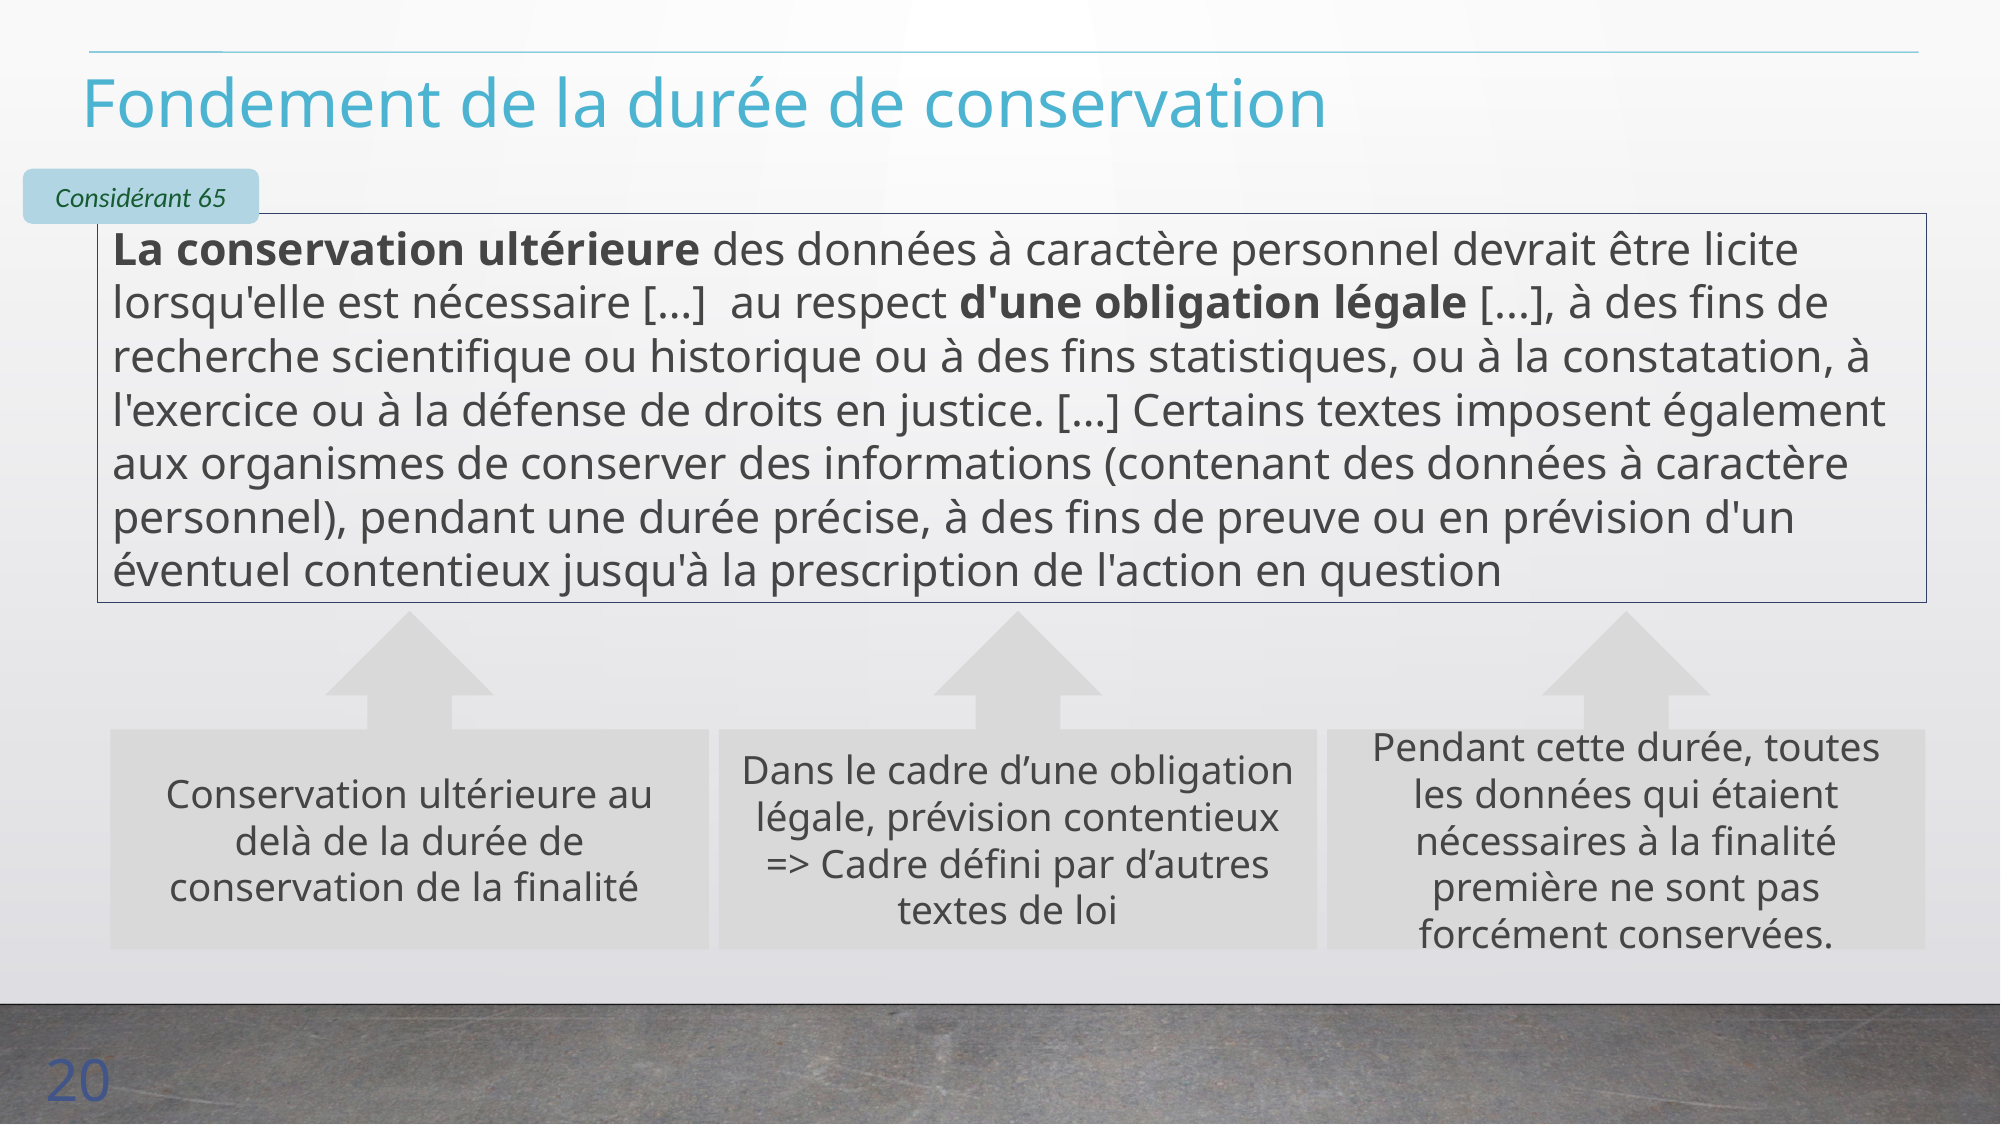

# Fondement de la durée de conservation
Considérant 65
La conservation ultérieure des données à caractère personnel devrait être licite lorsqu'elle est nécessaire […] au respect d'une obligation légale [...], à des fins de recherche scientifique ou historique ou à des fins statistiques, ou à la constatation, à l'exercice ou à la défense de droits en justice. […] Certains textes imposent également aux organismes de conserver des informations (contenant des données à caractère personnel), pendant une durée précise, à des fins de preuve ou en prévision d'un éventuel contentieux jusqu'à la prescription de l'action en question
Conservation ultérieure au delà de la durée de conservation de la finalité
Dans le cadre d’une obligation légale, prévision contentieux => Cadre défini par d’autres textes de loi
Pendant cette durée, toutes les données qui étaient nécessaires à la finalité première ne sont pas forcément conservées.